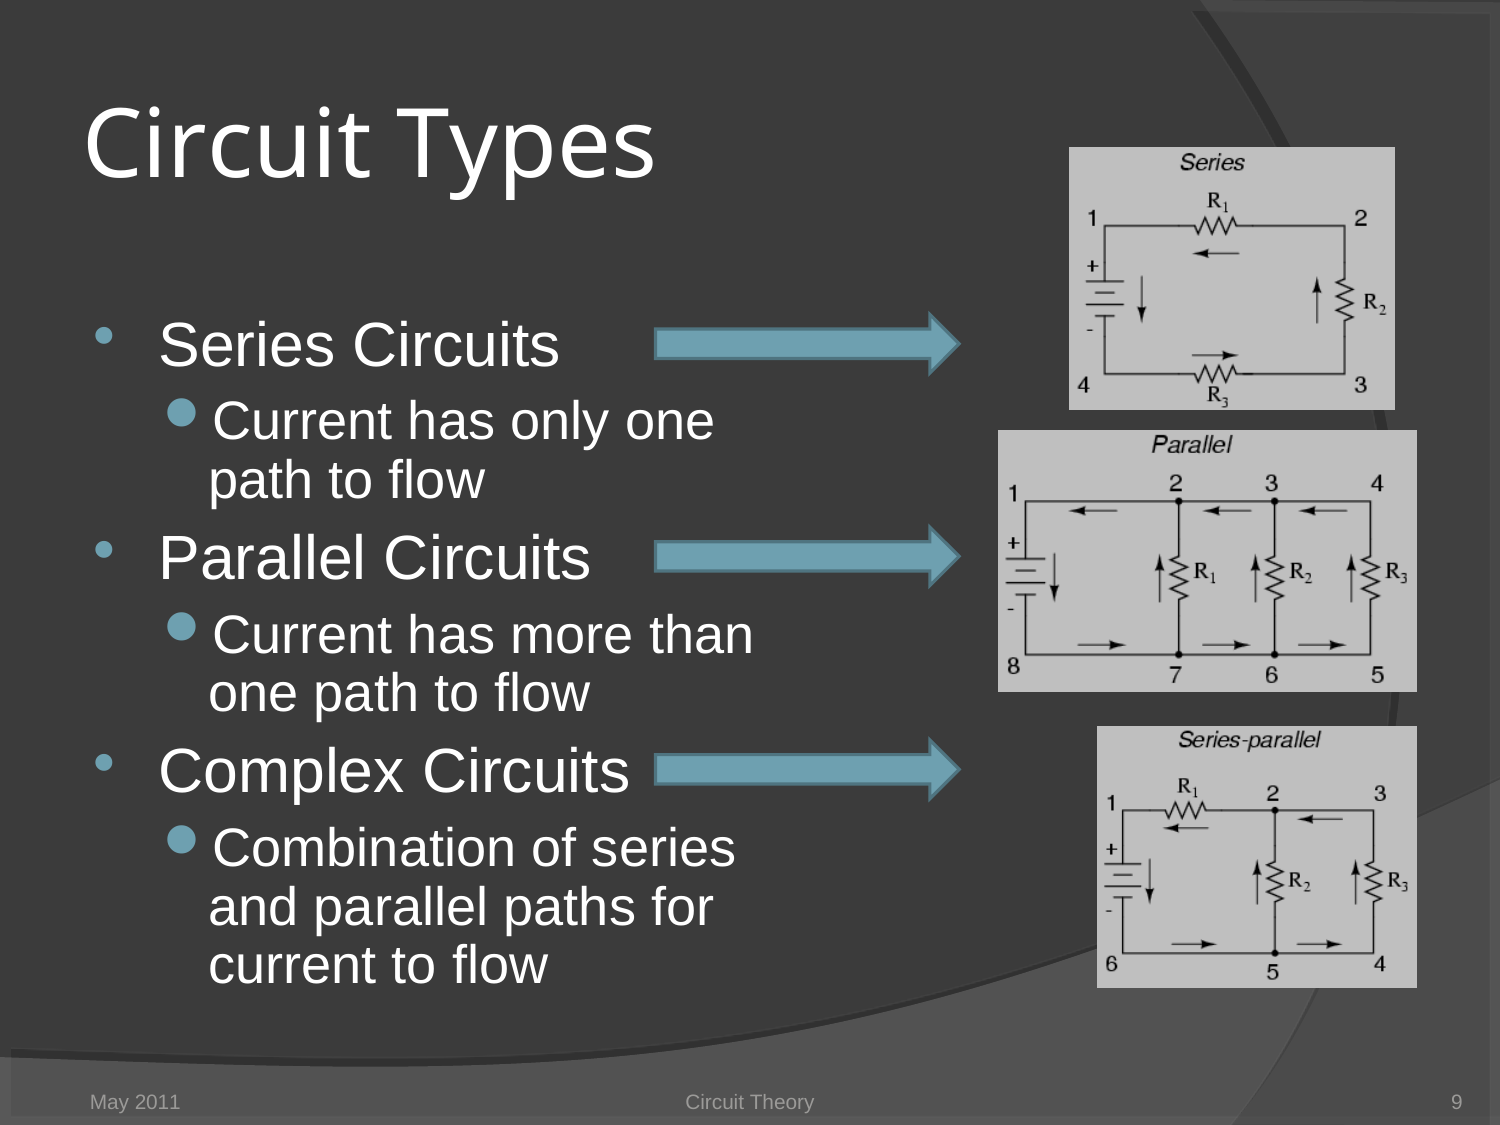

# Circuit Types
Series Circuits
Current has only one path to flow
Parallel Circuits
Current has more than one path to flow
Complex Circuits
Combination of series and parallel paths for current to flow
May 2011
Circuit Theory